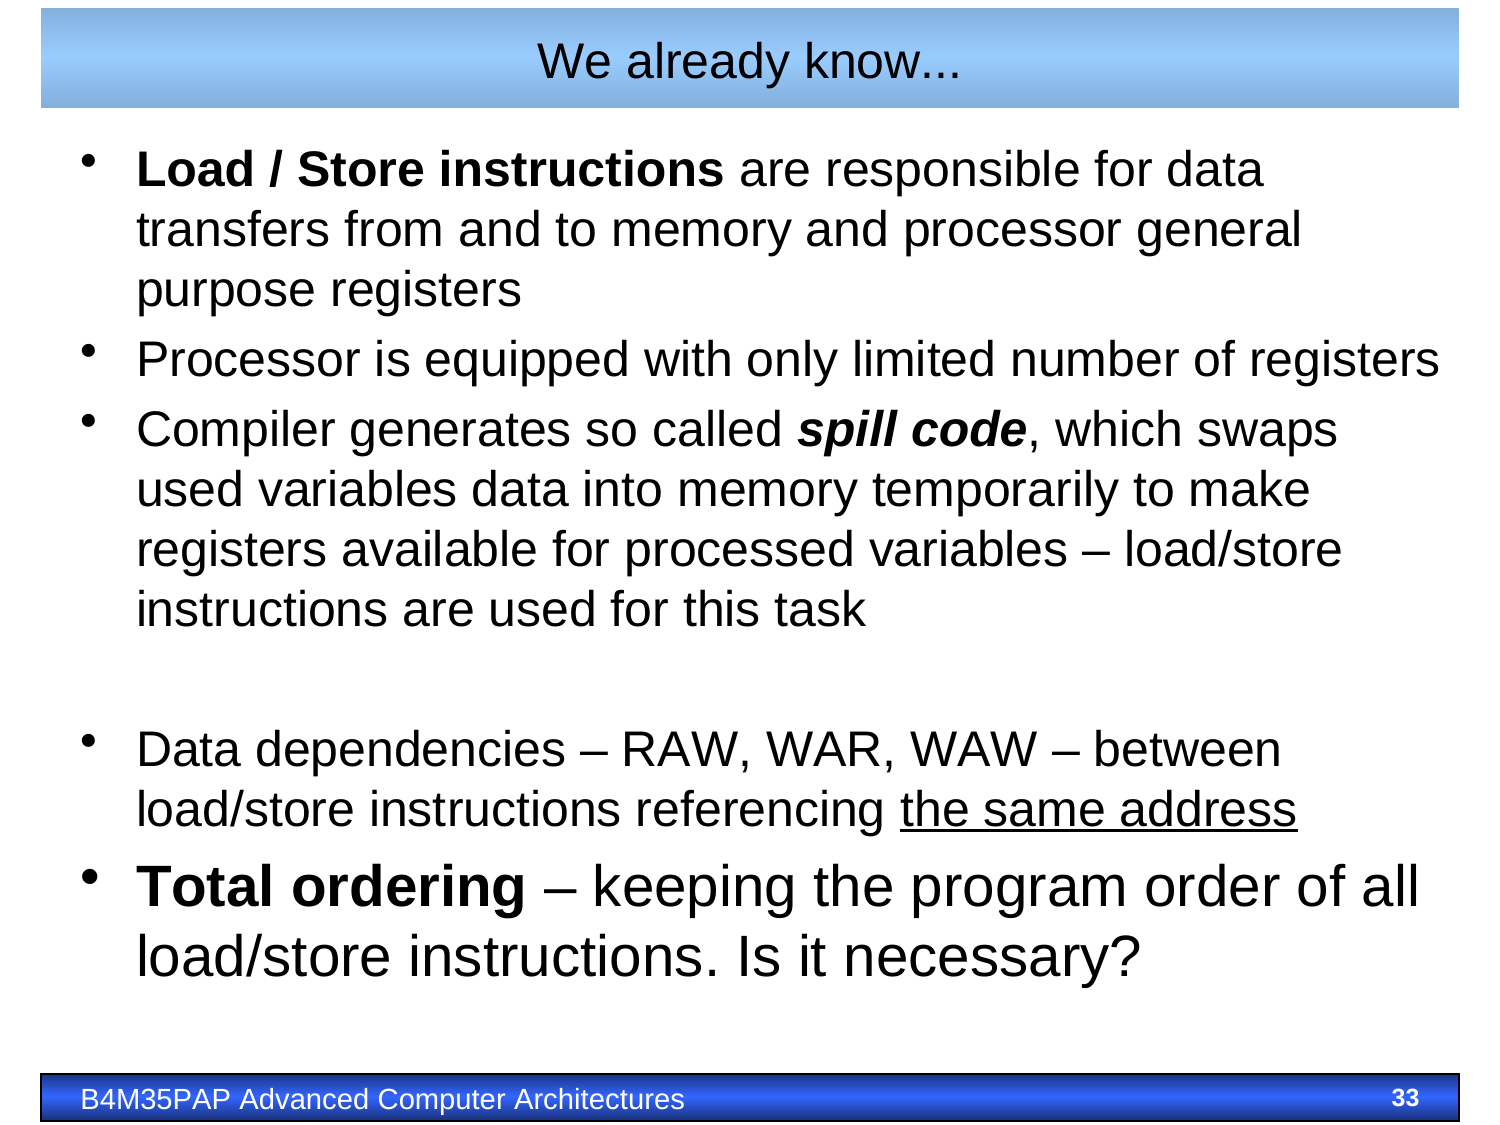

We already know...
# Load / Store instructions are responsible for data transfers from and to memory and processor general purpose registers
Processor is equipped with only limited number of registers
Compiler generates so called spill code, which swaps used variables data into memory temporarily to make registers available for processed variables – load/store instructions are used for this task
Data dependencies – RAW, WAR, WAW – between load/store instructions referencing the same address
Total ordering – keeping the program order of all load/store instructions. Is it necessary?